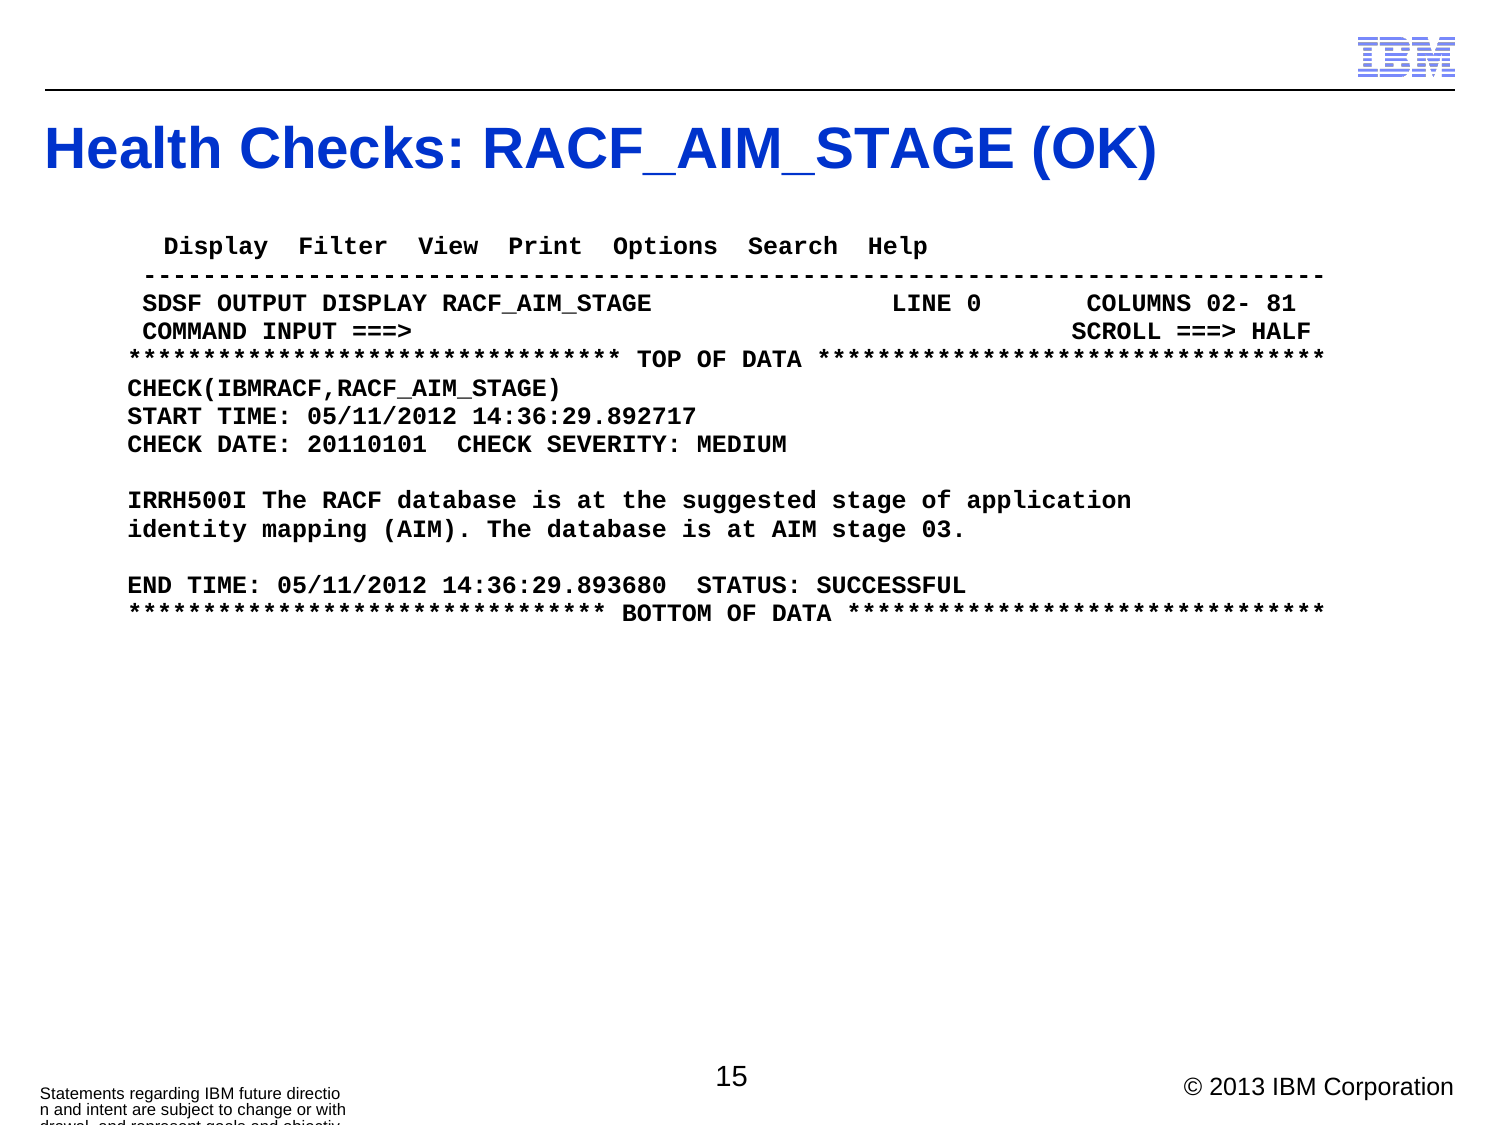

# Health Checks: RACF_AIM_STAGE (OK)
| Display Filter View Print Options Search Help ------------------------------------------------------------------------------- SDSF OUTPUT DISPLAY RACF\_AIM\_STAGE LINE 0 COLUMNS 02- 81 COMMAND INPUT ===> SCROLL ===> HALF \*\*\*\*\*\*\*\*\*\*\*\*\*\*\*\*\*\*\*\*\*\*\*\*\*\*\*\*\*\*\*\*\* TOP OF DATA \*\*\*\*\*\*\*\*\*\*\*\*\*\*\*\*\*\*\*\*\*\*\*\*\*\*\*\*\*\*\*\*\*\* CHECK(IBMRACF,RACF\_AIM\_STAGE) START TIME: 05/11/2012 14:36:29.892717 CHECK DATE: 20110101 CHECK SEVERITY: MEDIUM IRRH500I The RACF database is at the suggested stage of application identity mapping (AIM). The database is at AIM stage 03. END TIME: 05/11/2012 14:36:29.893680 STATUS: SUCCESSFUL \*\*\*\*\*\*\*\*\*\*\*\*\*\*\*\*\*\*\*\*\*\*\*\*\*\*\*\*\*\*\*\* BOTTOM OF DATA \*\*\*\*\*\*\*\*\*\*\*\*\*\*\*\*\*\*\*\*\*\*\*\*\*\*\*\*\*\*\*\* |
| --- |
15
Statements regarding IBM future direction and intent are subject to change or withdrawal, and represent goals and objectives only.